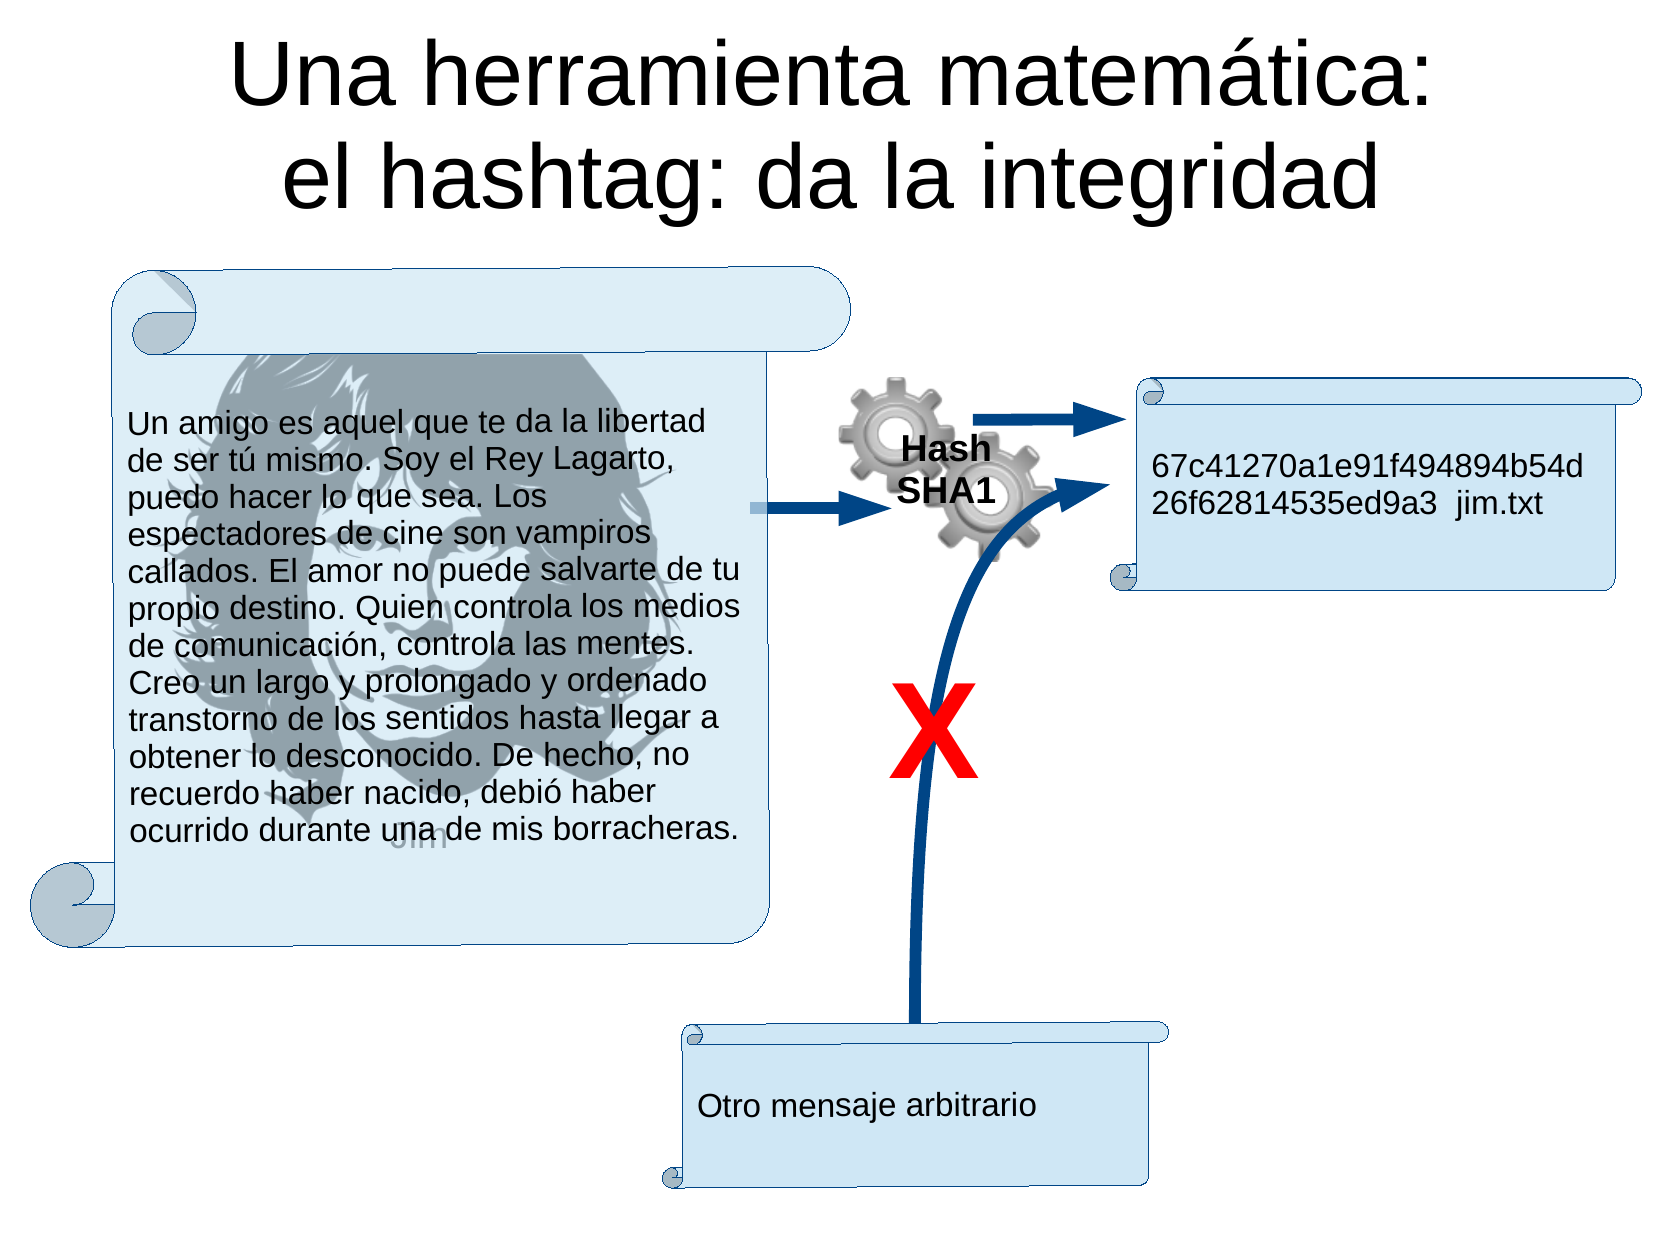

# Una herramienta matemática: el hashtag: da la integridad
Un amigo es aquel que te da la libertad de ser tú mismo. Soy el Rey Lagarto, puedo hacer lo que sea. Los espectadores de cine son vampiros callados. El amor no puede salvarte de tu propio destino. Quien controla los medios de comunicación, controla las mentes. Creo un largo y prolongado y ordenado transtorno de los sentidos hasta llegar a obtener lo desconocido. De hecho, no recuerdo haber nacido, debió haber ocurrido durante una de mis borracheras.
Jim
Hash
SHA1
67c41270a1e91f494894b54d26f62814535ed9a3 jim.txt
67c41270a1e91f494894b54d26f62814535ed9a3 jim.txt
X
Otro mensaje arbitrario